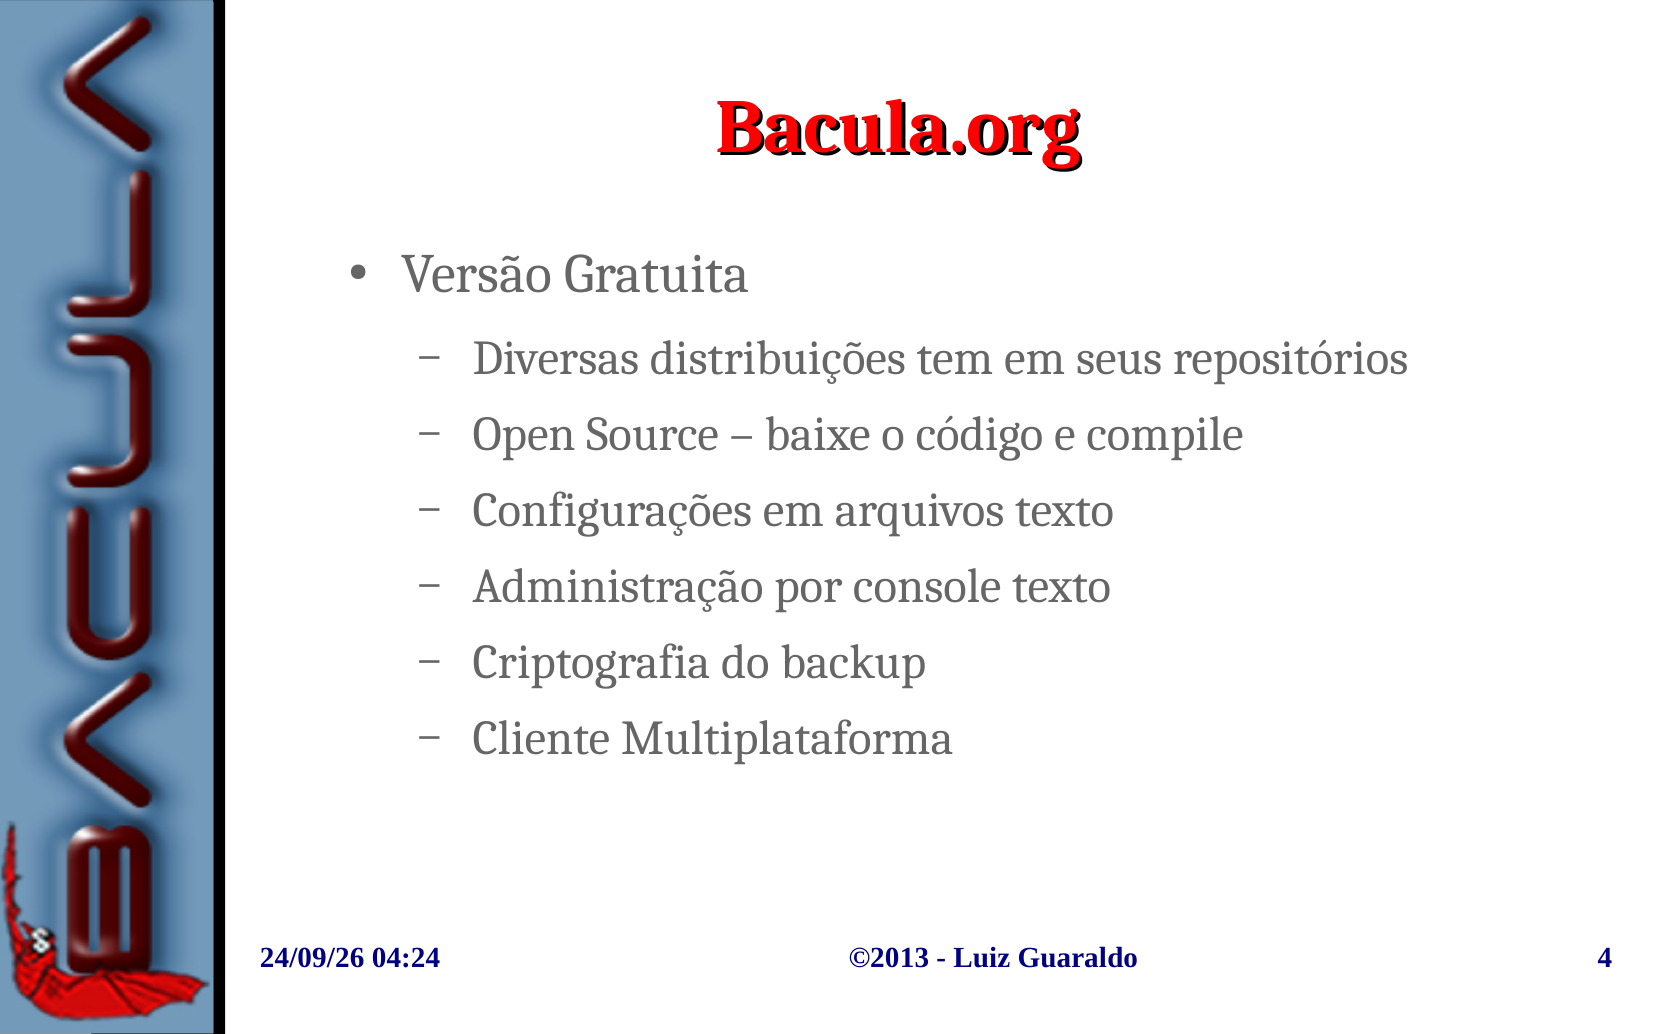

# Bacula.org
Versão Gratuita
Diversas distribuições tem em seus repositórios
Open Source – baixe o código e compile
Configurações em arquivos texto
Administração por console texto
Criptografia do backup
Cliente Multiplataforma
©2013 - Luiz Guaraldo
4